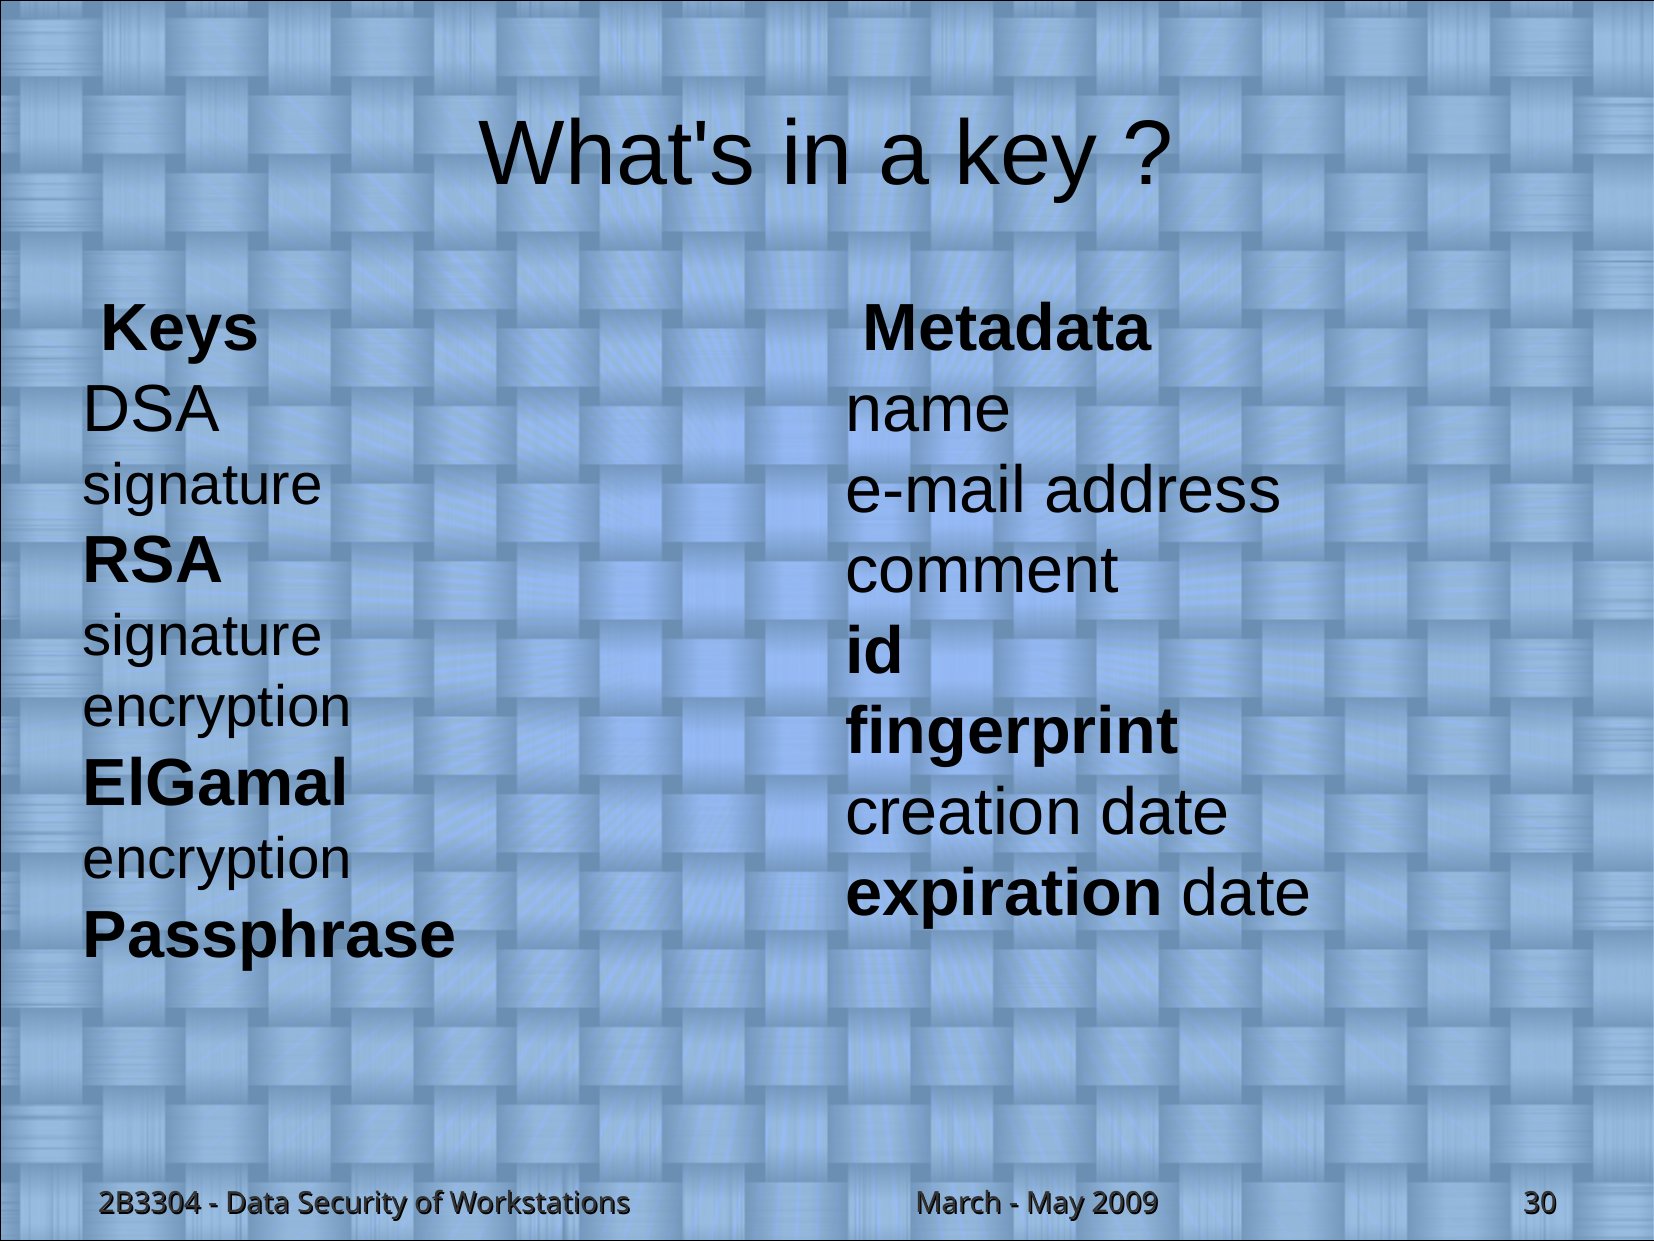

# What's in a key ?
Keys
DSA
signature
RSA
signature
encryption
ElGamal
encryption
Passphrase
Metadata
name
e-mail address
comment
id
fingerprint
creation date
expiration date